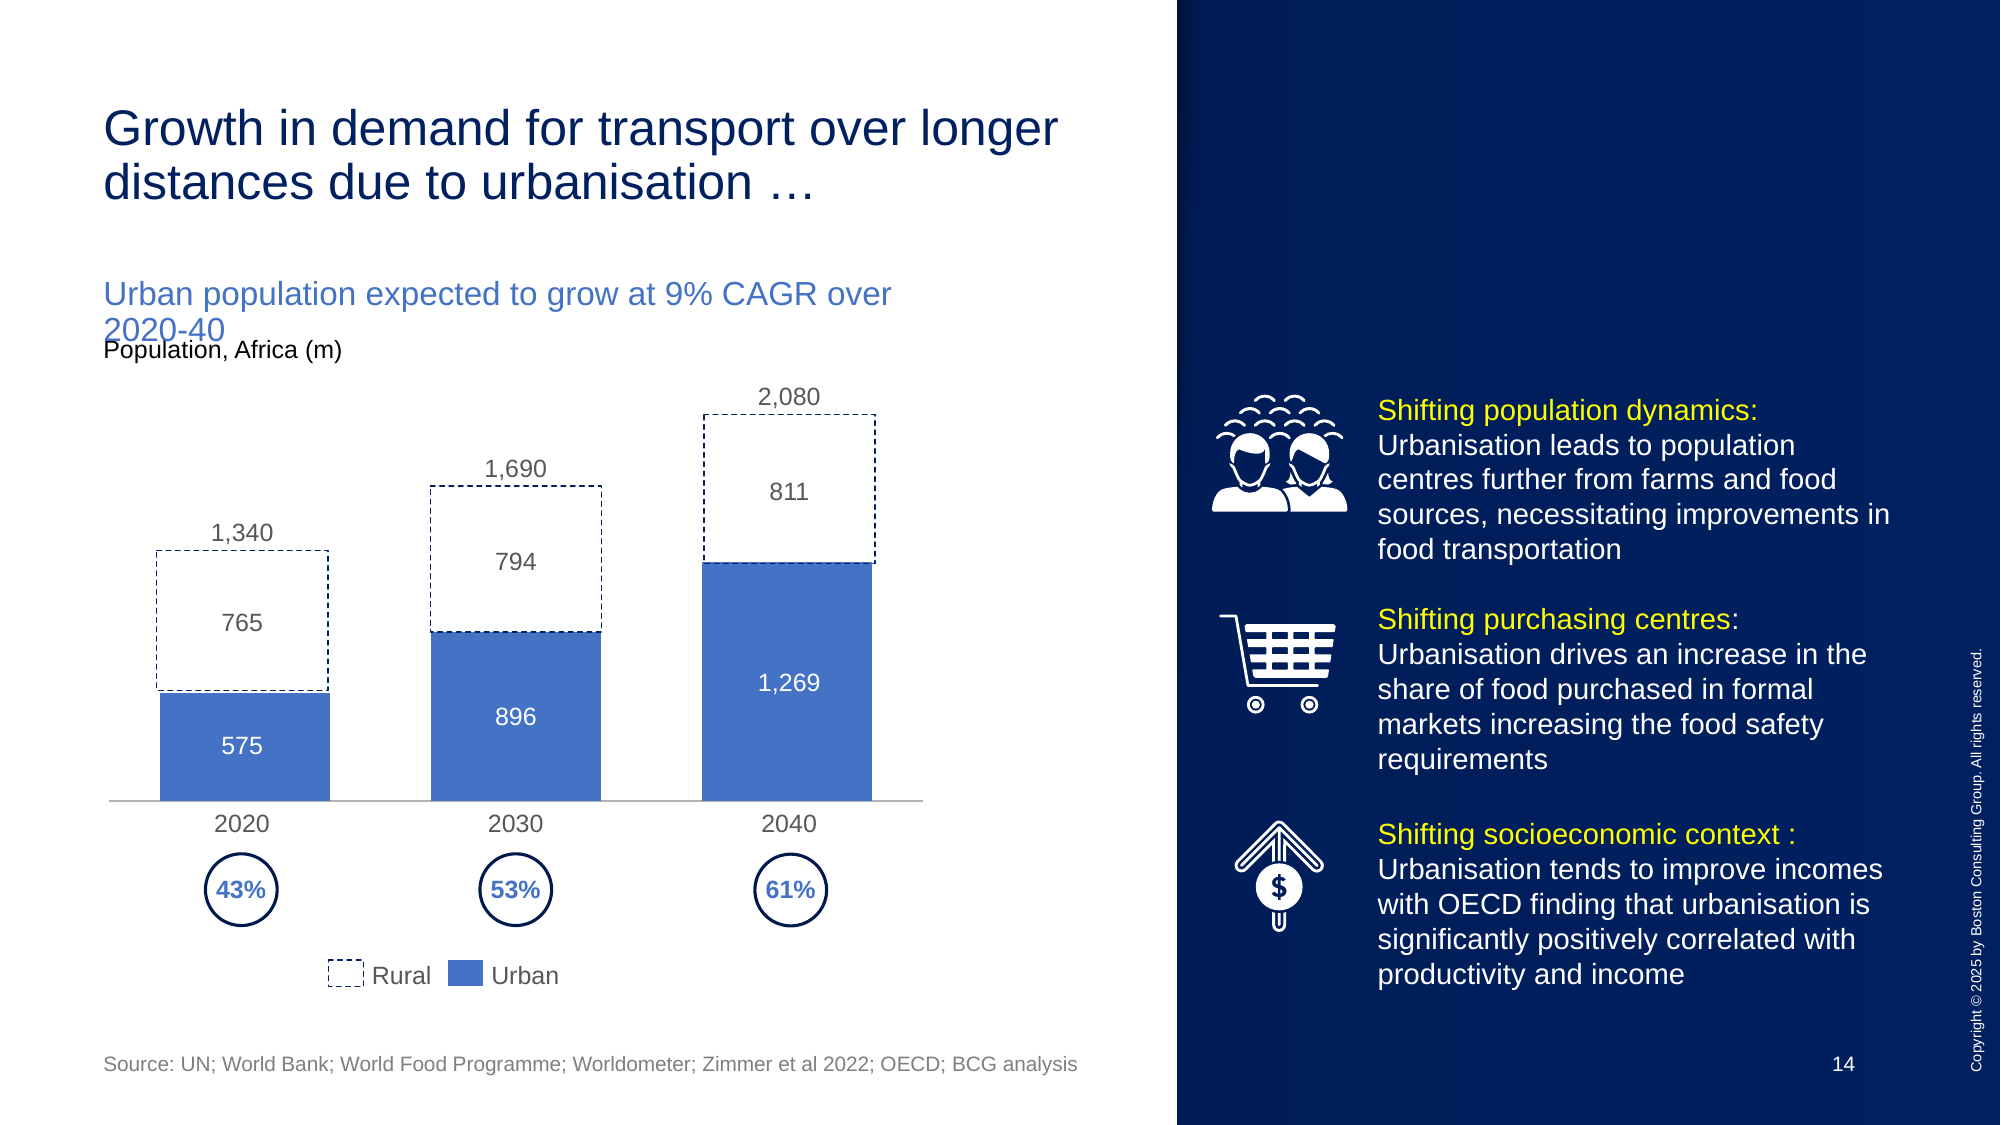

# Growth in demand for transport over longer distances due to urbanisation …
Urban population expected to grow at 9% CAGR over 2020-40
Population, Africa (m)
2,080
Shifting population dynamics: Urbanisation leads to population centres further from farms and food sources, necessitating improvements in food transportation
Shifting purchasing centres:
Urbanisation drives an increase in the share of food purchased in formal markets increasing the food safety requirements
Shifting socioeconomic context : Urbanisation tends to improve incomes with OECD finding that urbanisation is significantly positively correlated with productivity and income
### Chart
| Category | Series1 | Series2 |
|---|---|---|
| 1 | 574860000.0 | 765140000.0 |
| 2 | 895700000.0 | 794300000.0 |
| 3 | 1268800000.0 | 811200000.0 |
1,690
811
1,340
794
765
1,269
896
575
2020
2030
2040
43%
53%
61%
Rural
Urban
Source: UN; World Bank; World Food Programme; Worldometer; Zimmer et al 2022; OECD; BCG analysis